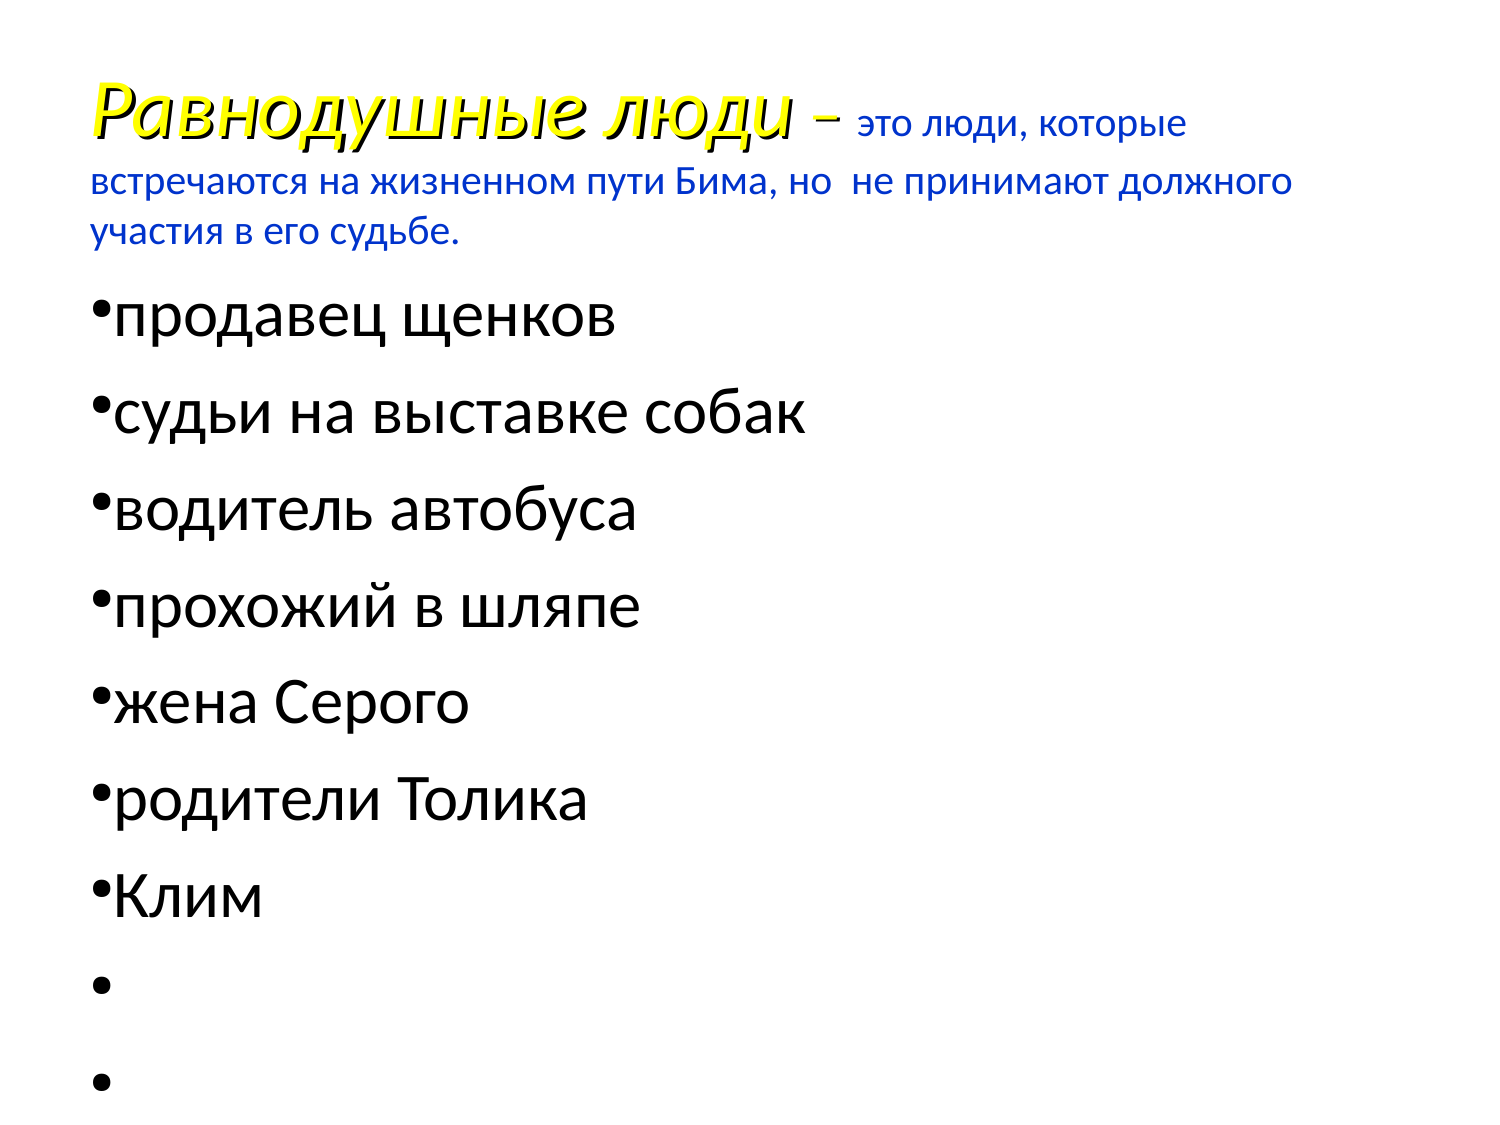

# Равнодушные люди – это люди, которые встречаются на жизненном пути Бима, но не принимают должного участия в его судьбе.
продавец щенков
судьи на выставке собак
водитель автобуса
прохожий в шляпе
жена Серого
родители Толика
Клим